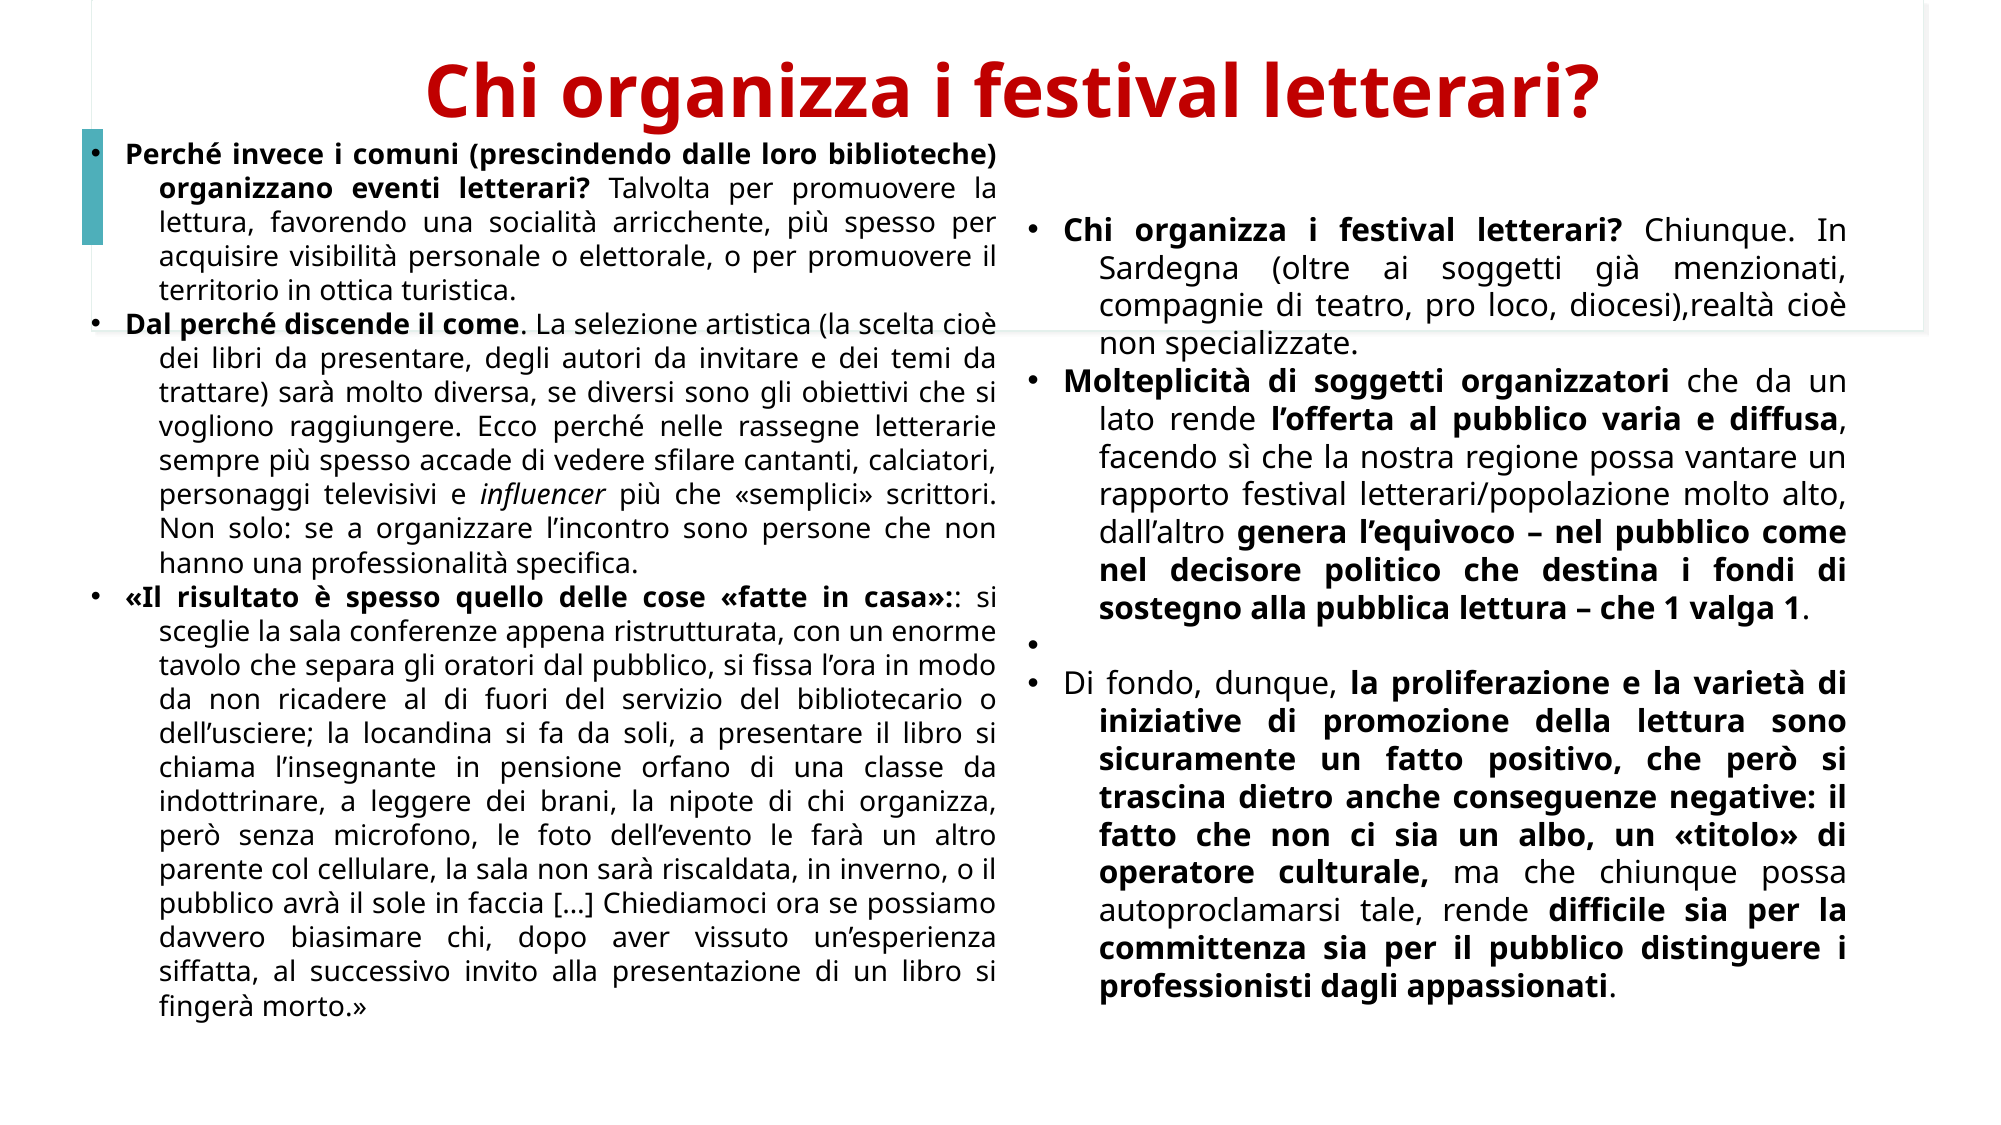

# Chi organizza i festival letterari?
Perché invece i comuni (prescindendo dalle loro biblioteche) organizzano eventi letterari? Talvolta per promuovere la lettura, favorendo una socialità arricchente, più spesso per acquisire visibilità personale o elettorale, o per promuovere il territorio in ottica turistica.
Dal perché discende il come. La selezione artistica (la scelta cioè dei libri da presentare, degli autori da invitare e dei temi da trattare) sarà molto diversa, se diversi sono gli obiettivi che si vogliono raggiungere. Ecco perché nelle rassegne letterarie sempre più spesso accade di vedere sfilare cantanti, calciatori, personaggi televisivi e influencer più che «semplici» scrittori. Non solo: se a organizzare l’incontro sono persone che non hanno una professionalità specifica.
«Il risultato è spesso quello delle cose «fatte in casa»:: si sceglie la sala conferenze appena ristrutturata, con un enorme tavolo che separa gli oratori dal pubblico, si fissa l’ora in modo da non ricadere al di fuori del servizio del bibliotecario o dell’usciere; la locandina si fa da soli, a presentare il libro si chiama l’insegnante in pensione orfano di una classe da indottrinare, a leggere dei brani, la nipote di chi organizza, però senza microfono, le foto dell’evento le farà un altro parente col cellulare, la sala non sarà riscaldata, in inverno, o il pubblico avrà il sole in faccia […] Chiediamoci ora se possiamo davvero biasimare chi, dopo aver vissuto un’esperienza siffatta, al successivo invito alla presentazione di un libro si fingerà morto.»
Chi organizza i festival letterari? Chiunque. In Sardegna (oltre ai soggetti già menzionati, compagnie di teatro, pro loco, diocesi),realtà cioè non specializzate.
Molteplicità di soggetti organizzatori che da un lato rende l’offerta al pubblico varia e diffusa, facendo sì che la nostra regione possa vantare un rapporto festival letterari/popolazione molto alto, dall’altro genera l’equivoco – nel pubblico come nel decisore politico che destina i fondi di sostegno alla pubblica lettura – che 1 valga 1.
Di fondo, dunque, la proliferazione e la varietà di iniziative di promozione della lettura sono sicuramente un fatto positivo, che però si trascina dietro anche conseguenze negative: il fatto che non ci sia un albo, un «titolo» di operatore culturale, ma che chiunque possa autoproclamarsi tale, rende difficile sia per la committenza sia per il pubblico distinguere i professionisti dagli appassionati.